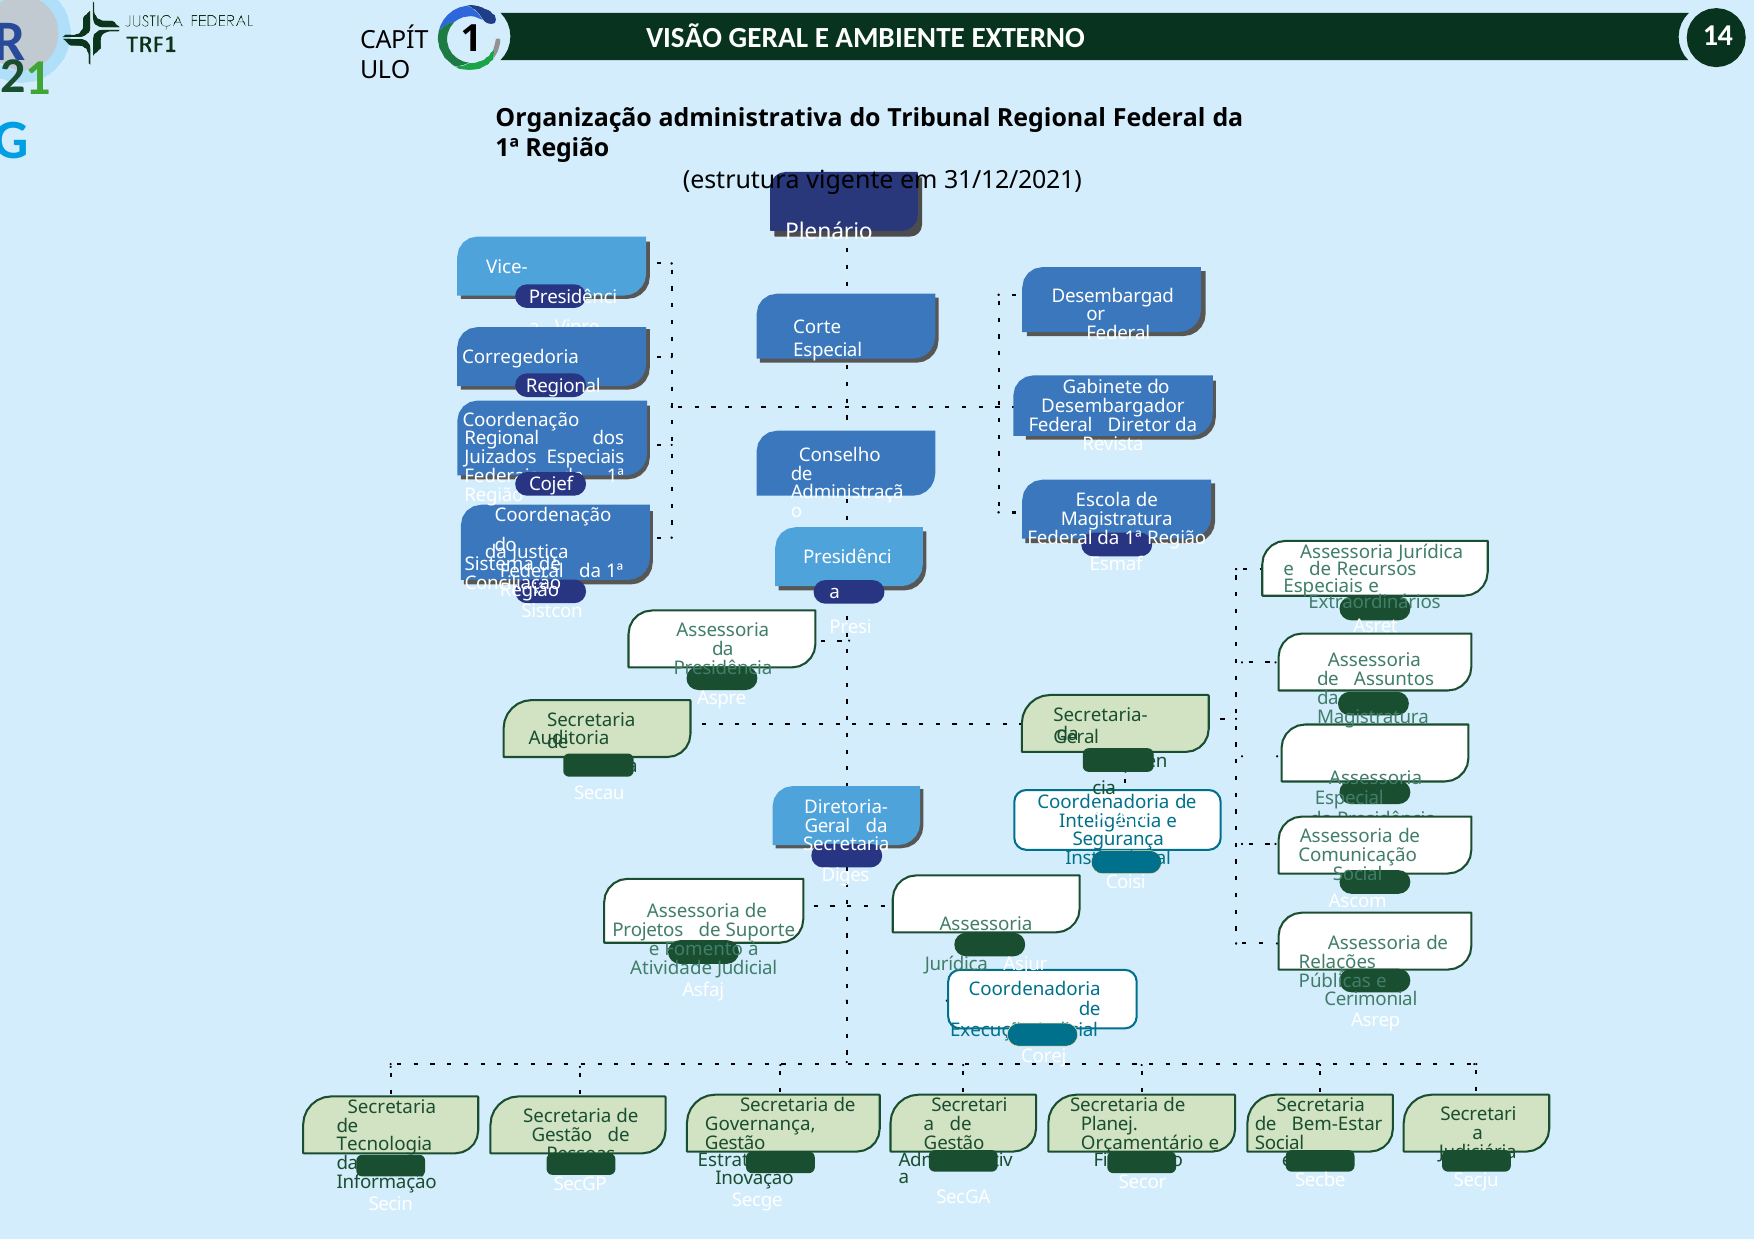

RG
1
14
21
VISÃO GERAL E AMBIENTE EXTERNO
CAPÍTULO
Organização administrativa do Tribunal Regional Federal da 1ª Região
(estrutura vigente em 31/12/2021)
Plenário
Vice-Presidência Vipre
Desembargador Federal
Corte Especial
Corregedoria Regional Coger
Gabinete do Desembargador Federal Diretor da Revista
Coordenação Regional dos Juizados Especiais Federais da 1ª Região
Conselho de Administração
Cojef Coordenação do
Sistema de Conciliação
Escola de Magistratura Federal da 1ª Região
Esmaf
Presidência Presi
Assessoria Jurídica e de Recursos Especiais e
Extraordinários
Asret
Assessoria de Assuntos da Magistratura
Asmag
		Assessoria Especial
da Presidência
Asesp
da Justiça Federal da 1ª Região
Sistcon
Assessoria da Presidência
Aspre
Secretaria-Geral
Secretaria de
da Presidência Segep
Auditoria Interna Secau
Coordenadoria de Inteligência e Segurança Institucional
Coisi
Assessoria Jurídica Asjur
Diretoria-Geral da Secretaria
Diges
Assessoria de Projetos de Suporte e Fomento à Atividade Judicial
Asfaj
Assessoria de Comunicação Social
Ascom
Assessoria de Relações Públicas e
Cerimonial
Asrep
		Coordenadoria de
Execução Judicial
Corej
Secretaria de Governança, Gestão
Estratégica e Inovação
Secge
Secretaria de Gestão
Administrativa
SecGA
Secretaria de Planej. Orçamentário e
Financeiro
Secor
Secretaria de Bem-Estar Social
e Saúde
Secbe
Secretaria de Tecnologia da Informação
Secin
Secretaria Judiciária
Secju
Secretaria de Gestão de Pessoas
SecGP